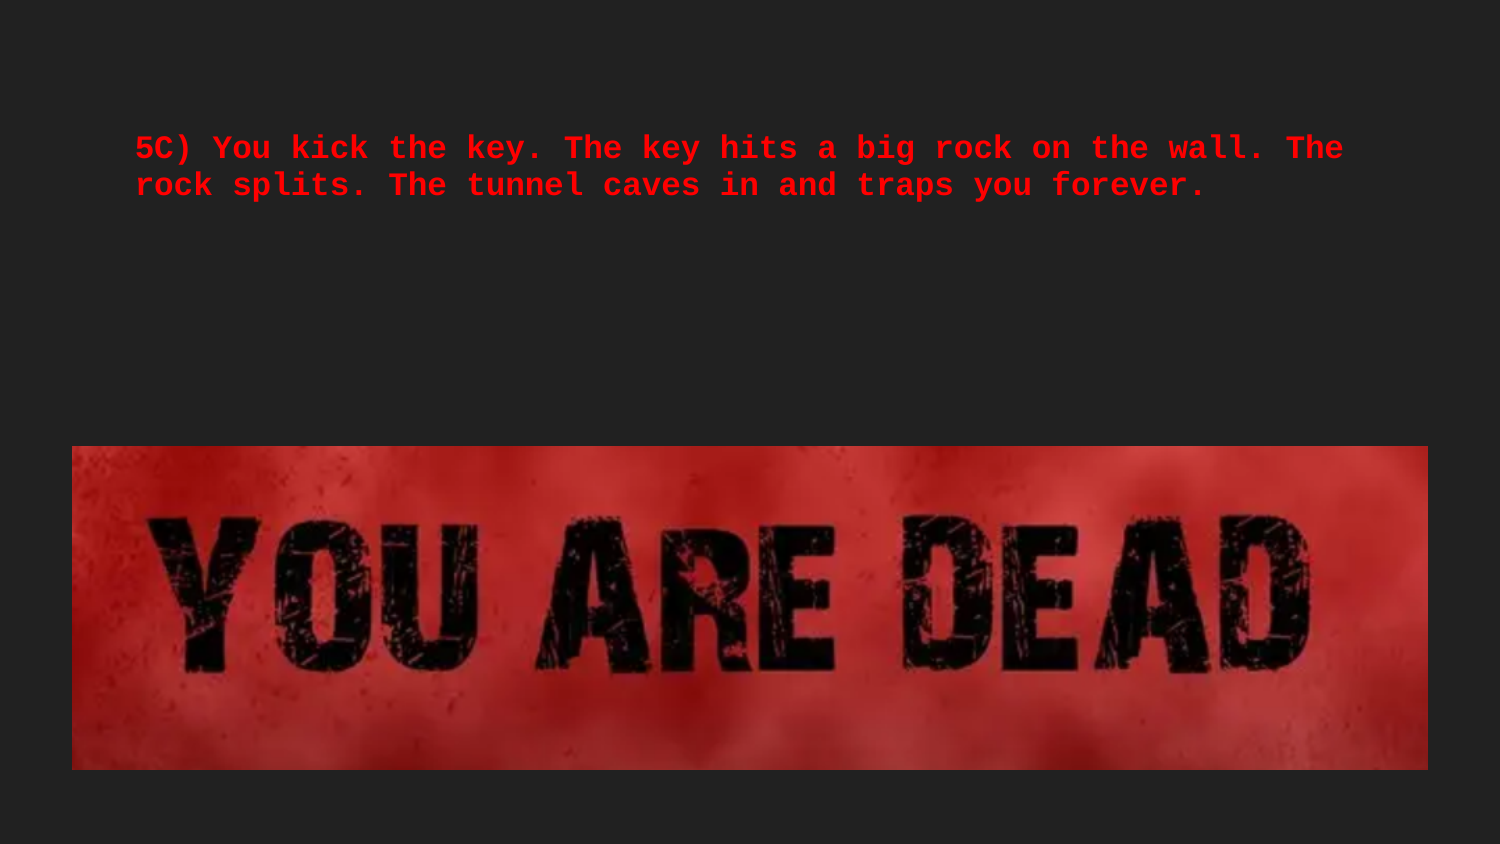

# 5C) You kick the key. The key hits a big rock on the wall. The rock splits. The tunnel caves in and traps you forever.